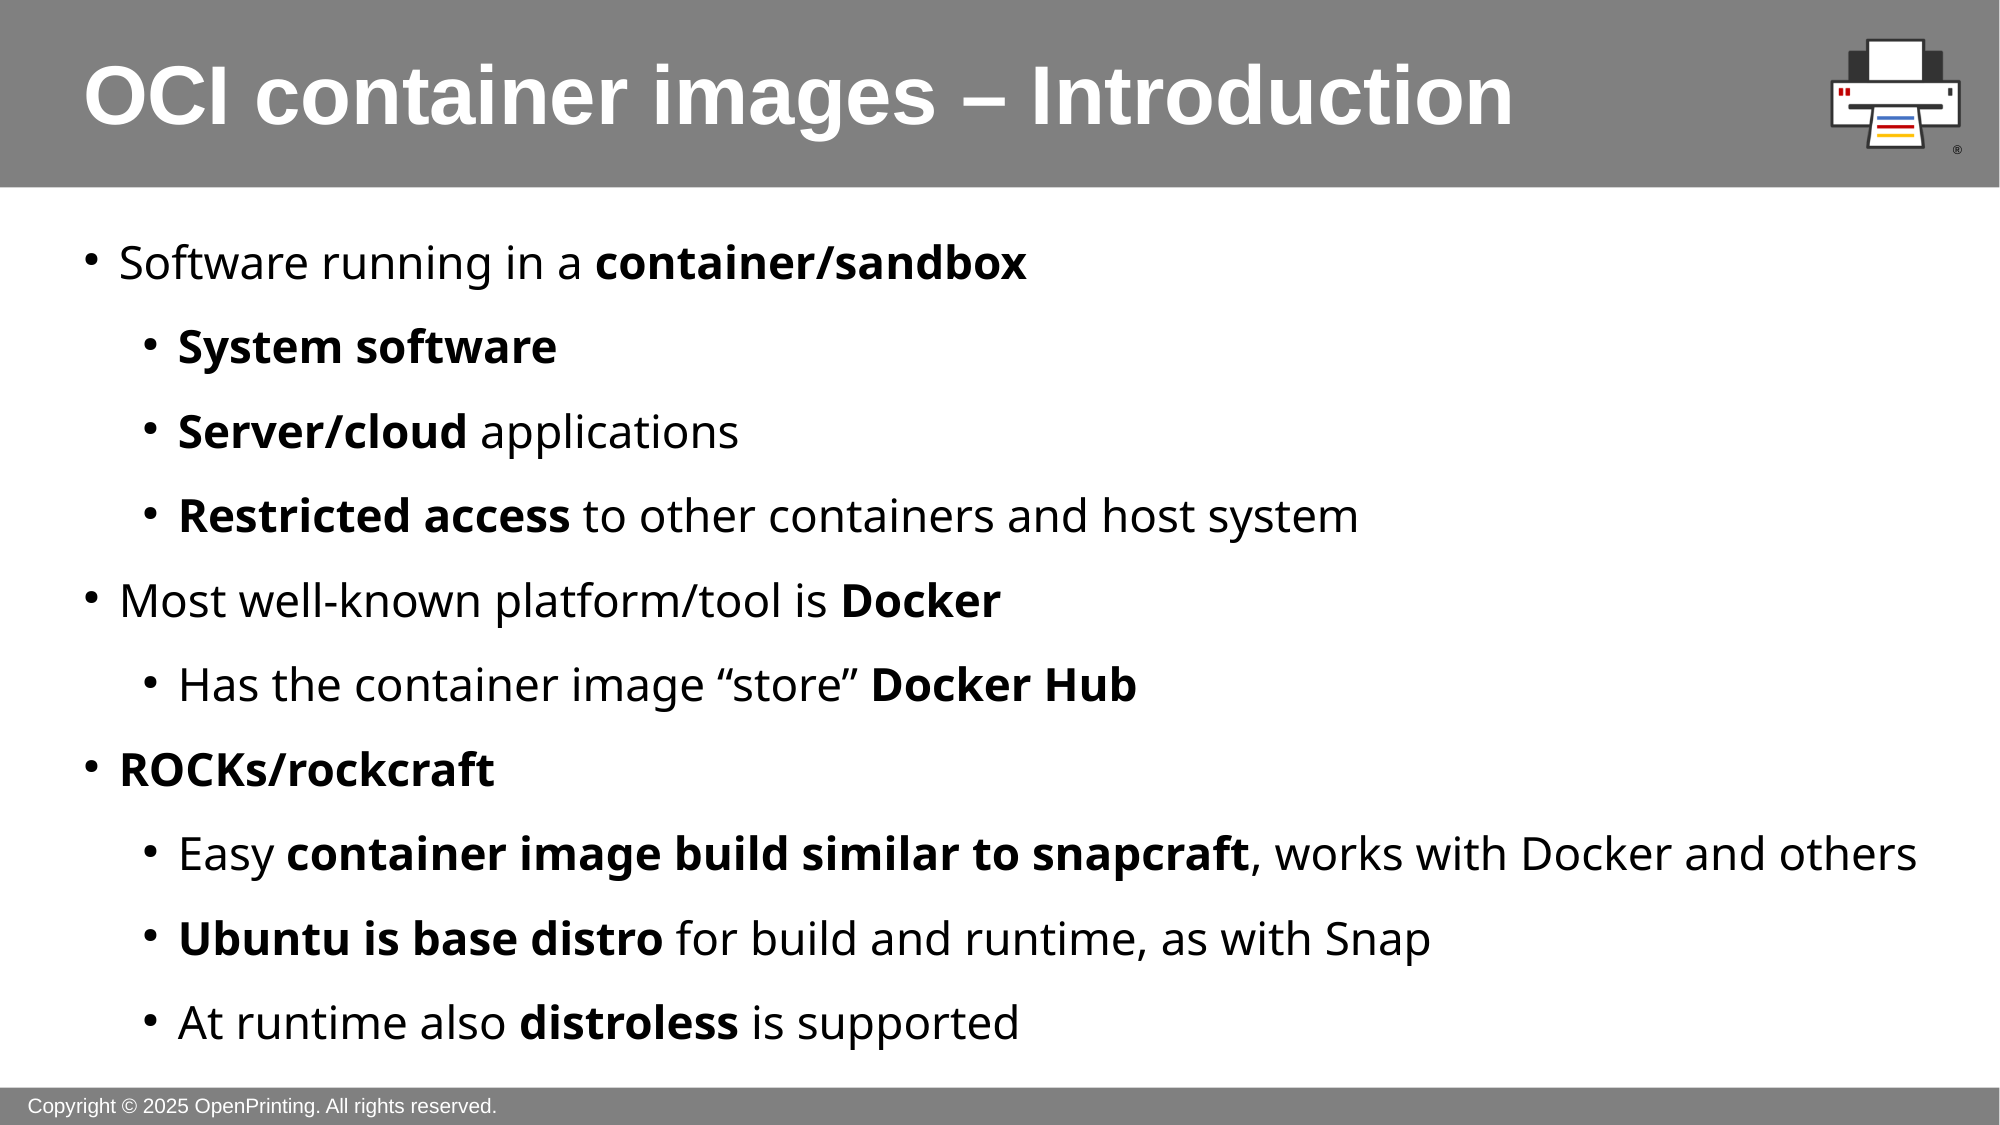

OCI container images – Introduction
# Software running in a container/sandbox
System software
Server/cloud applications
Restricted access to other containers and host system
Most well-known platform/tool is Docker
Has the container image “store” Docker Hub
ROCKs/rockcraft
Easy container image build similar to snapcraft, works with Docker and others
Ubuntu is base distro for build and runtime, as with Snap
At runtime also distroless is supported